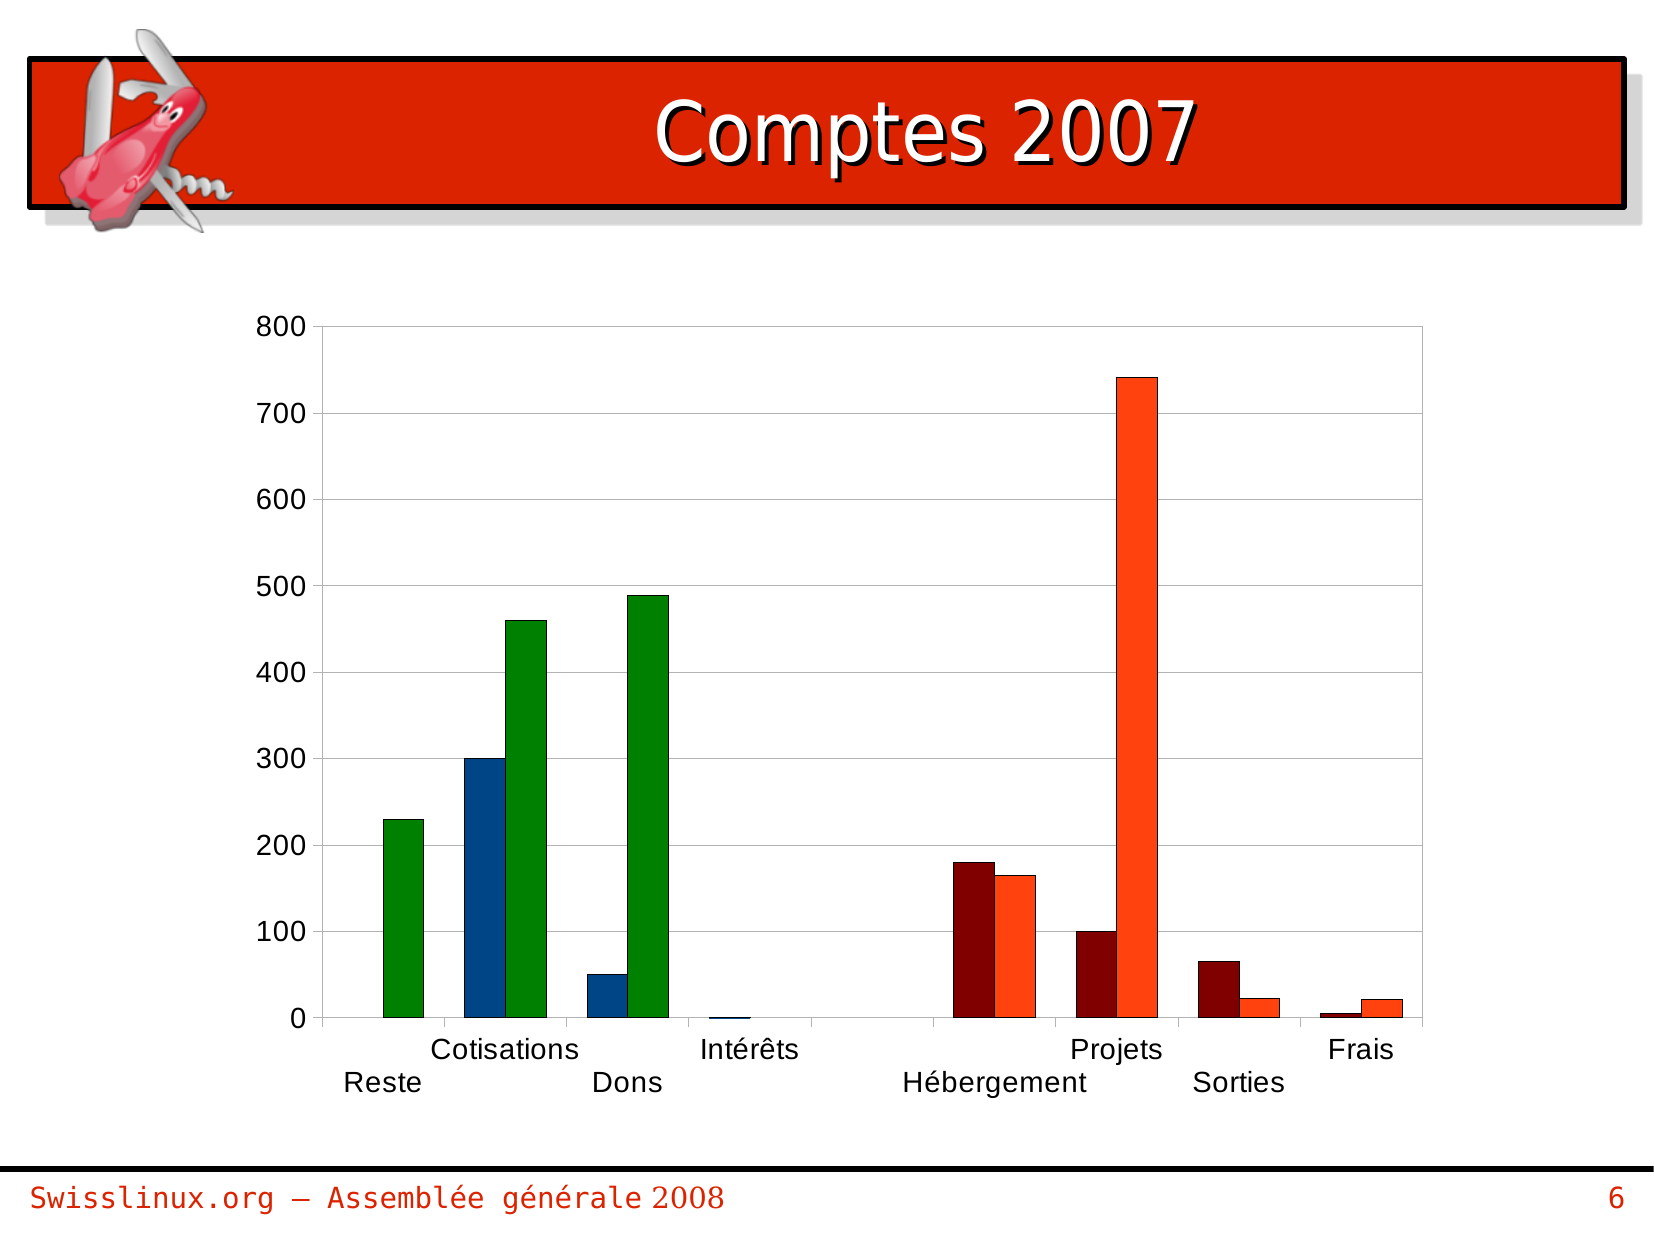

# Comptes 2007
### Chart
| Category | Budget | Effectif |
|---|---|---|
| Reste | None | 229.65 |
| Cotisations | 300.0 | 460.0 |
| Dons | 50.0 | 488.75 |
| Intérêts | 0.05 | None |
| None | None | None |
| Hébergement | 180.0 | 165.0 |
| Projets | 100.0 | 740.9 |
| Sorties | 65.0 | 22.35 |
| Frais | 5.05 | 21.85 |26 Janvier 2007
6